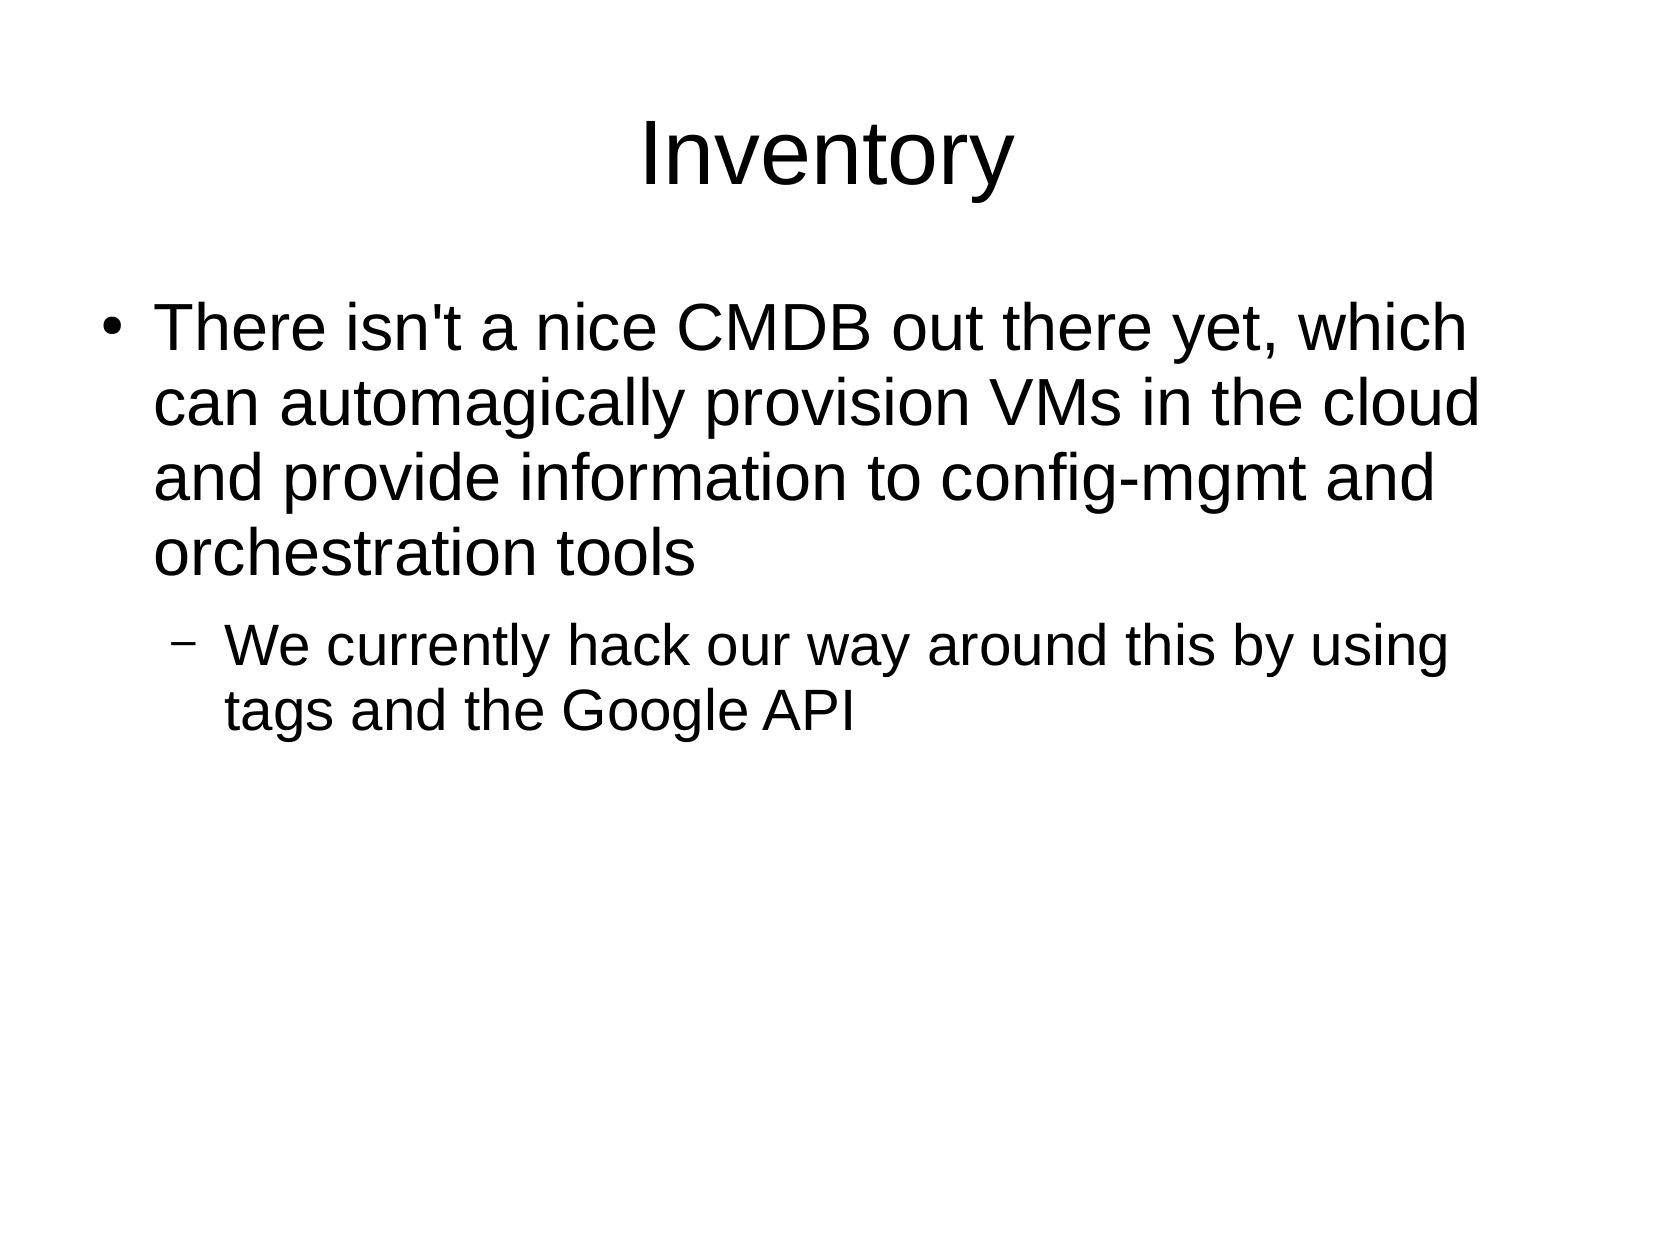

# Inventory
There isn't a nice CMDB out there yet, which can automagically provision VMs in the cloud and provide information to config-mgmt and orchestration tools
We currently hack our way around this by using tags and the Google API